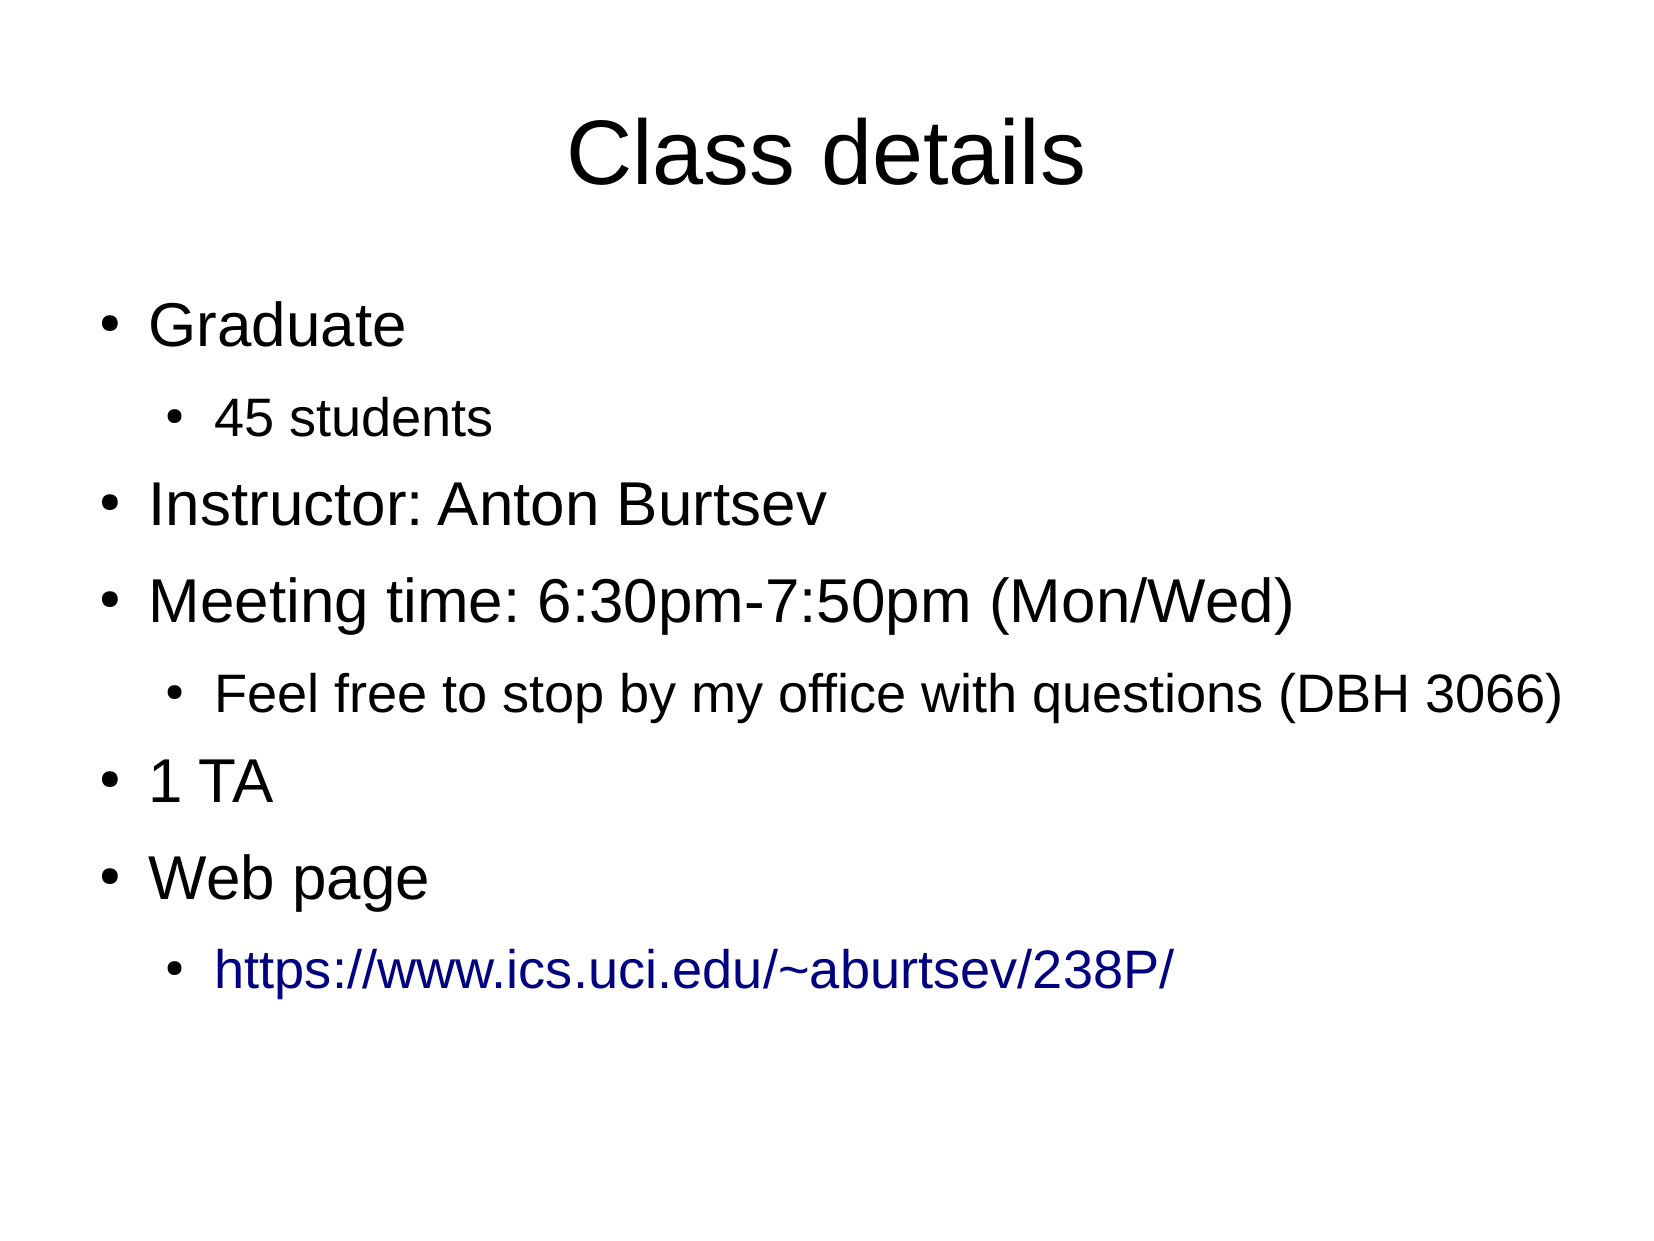

# Class details
Graduate
45 students
Instructor: Anton Burtsev
Meeting time: 6:30pm-7:50pm (Mon/Wed)
Feel free to stop by my office with questions (DBH 3066)
1 TA
Web page
https://www.ics.uci.edu/~aburtsev/238P/